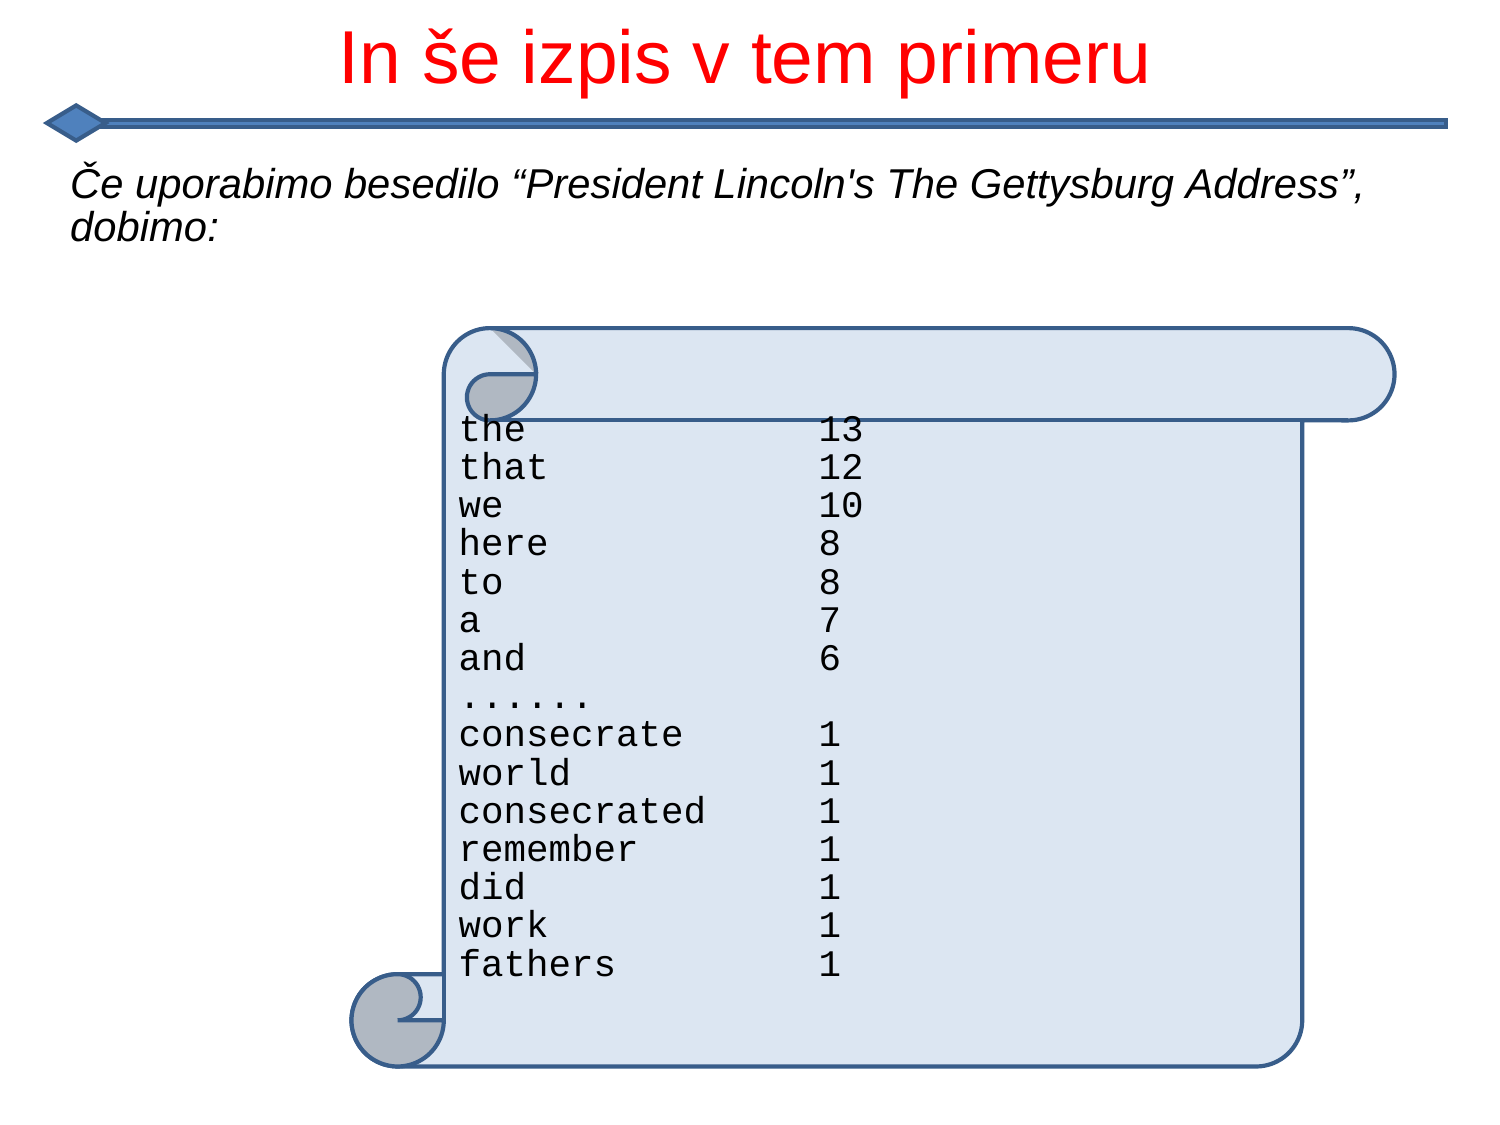

# In še izpis v tem primeru
Če uporabimo besedilo “President Lincoln's The Gettysburg Address”, dobimo:
the 13
that 12
we 10
here 8
to 8
a 7
and 6
......
consecrate 1
world 1
consecrated 1
remember 1
did 1
work 1
fathers 1